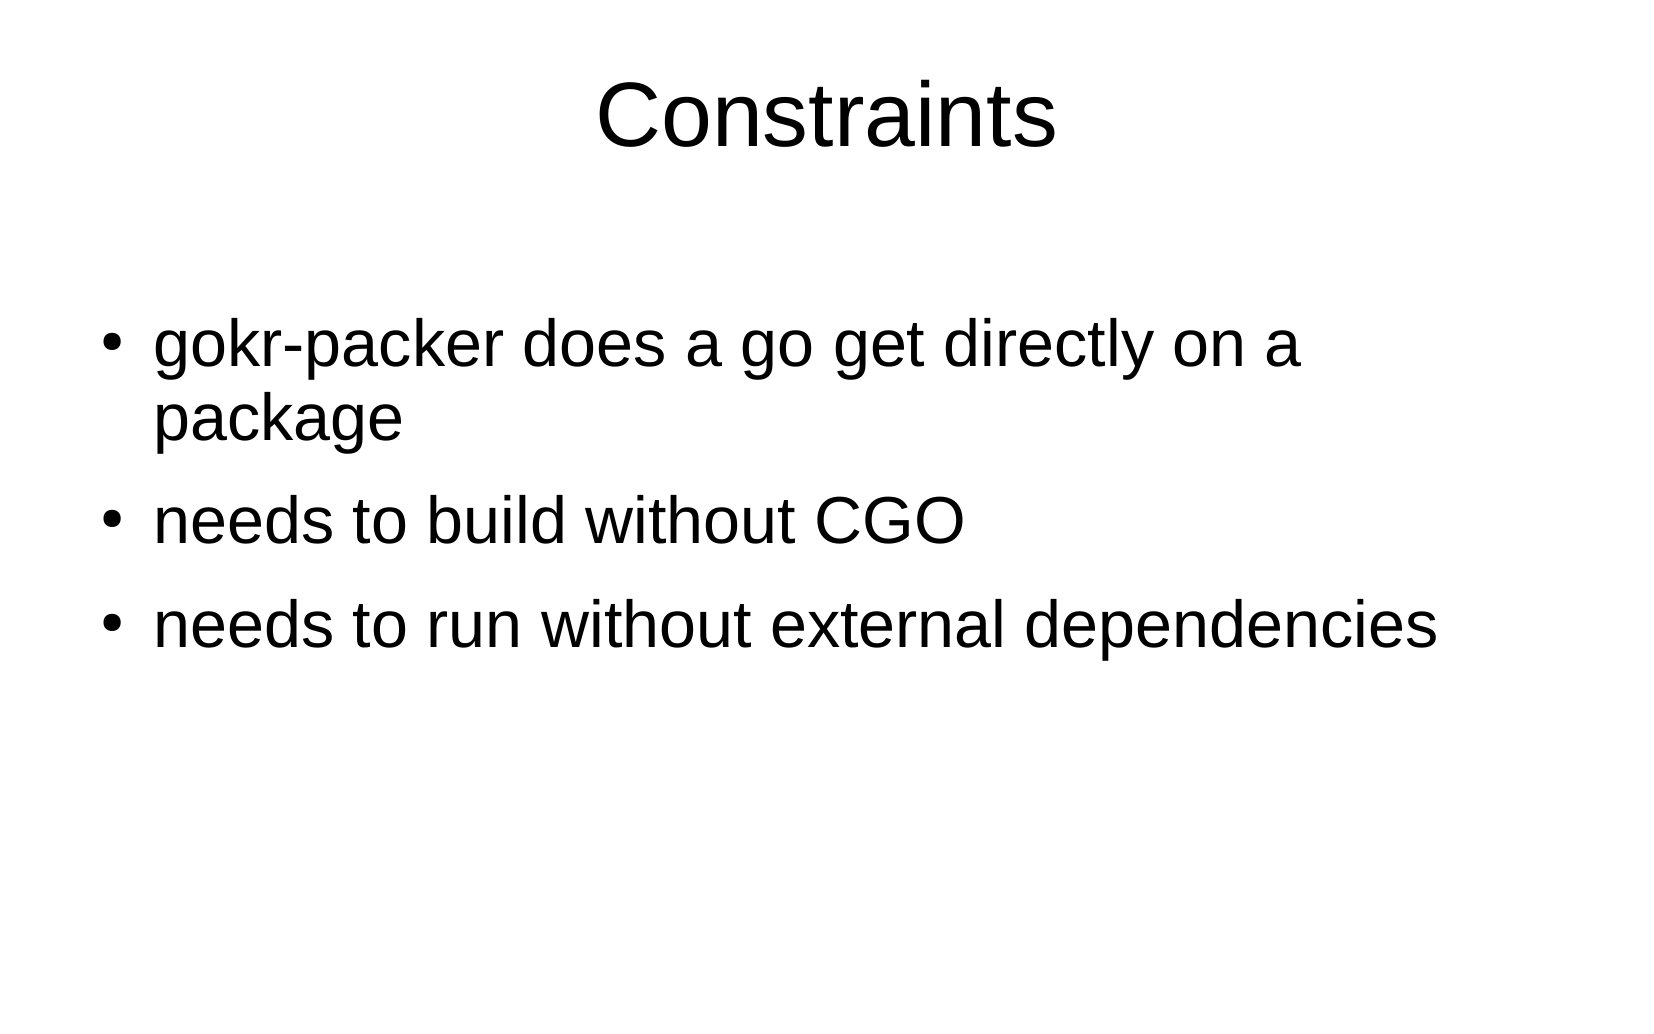

# Constraints
gokr-packer does a go get directly on a package
needs to build without CGO
needs to run without external dependencies